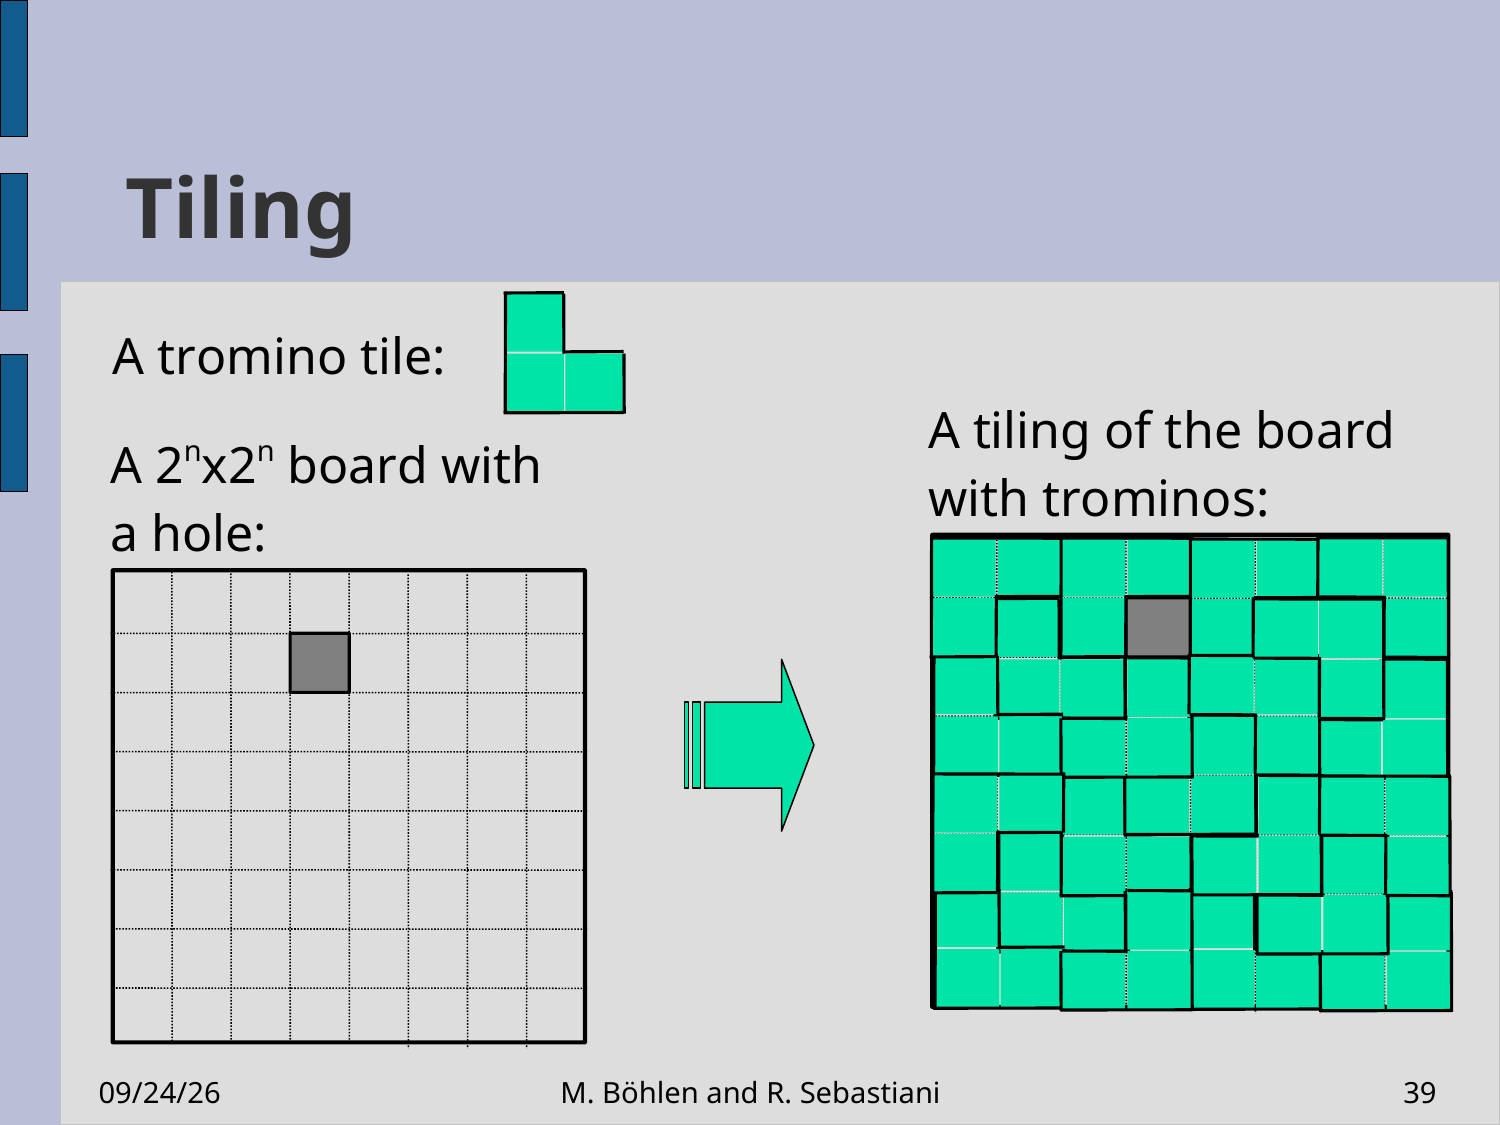

# Tiling
A tromino tile:
A tiling of the board with trominos:
A 2nx2n board with a hole:
M. Böhlen and R. Sebastiani
39